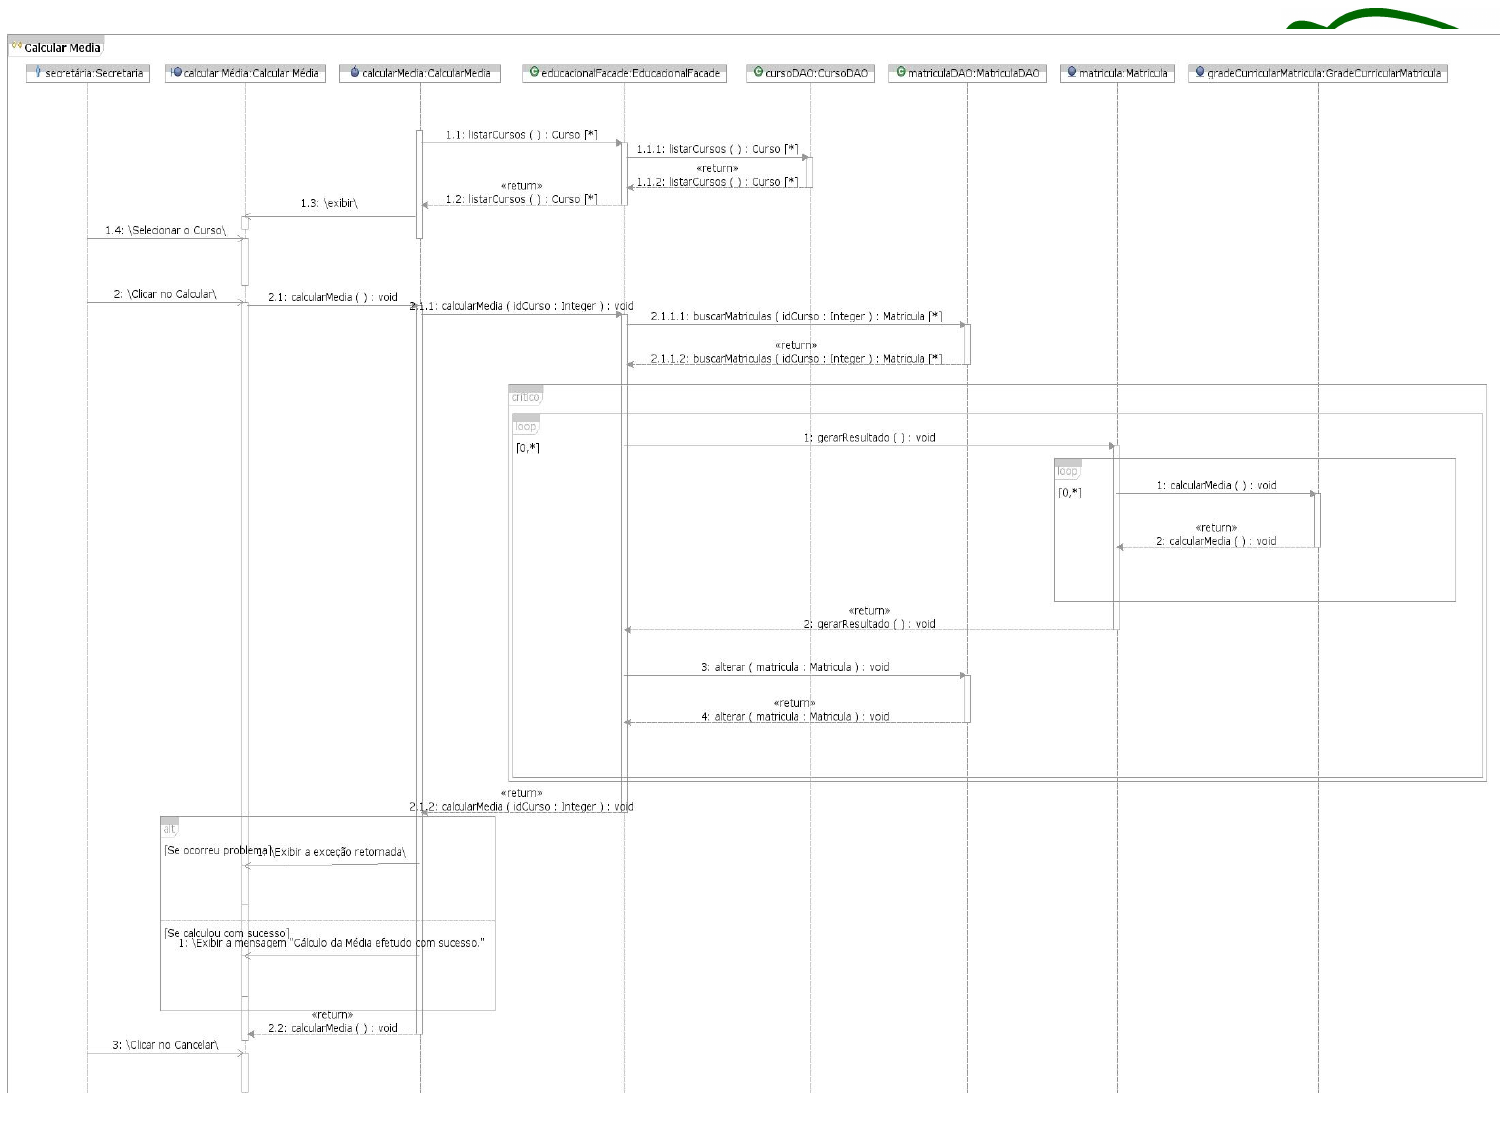

METODOLOGIA 1.5 – FASE PROJETO
Caso de Uso Calcular Média
Sequência